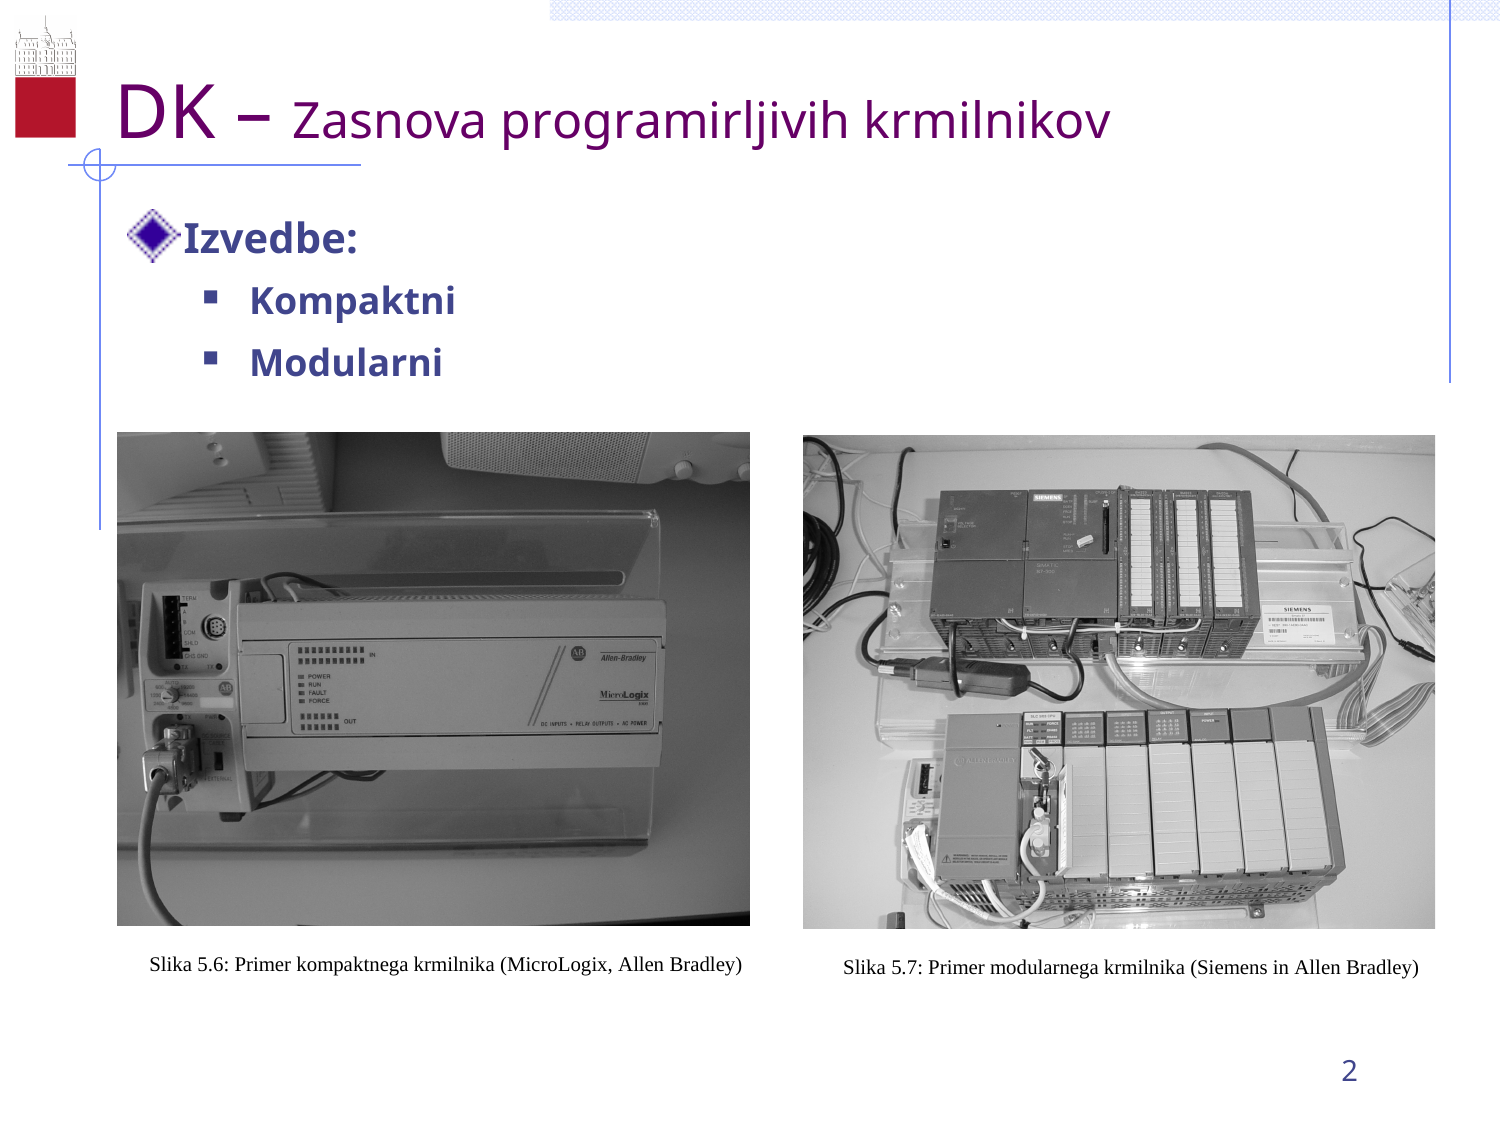

DK – Zasnova programirljivih krmilnikov
# Izvedbe:
Kompaktni
Modularni